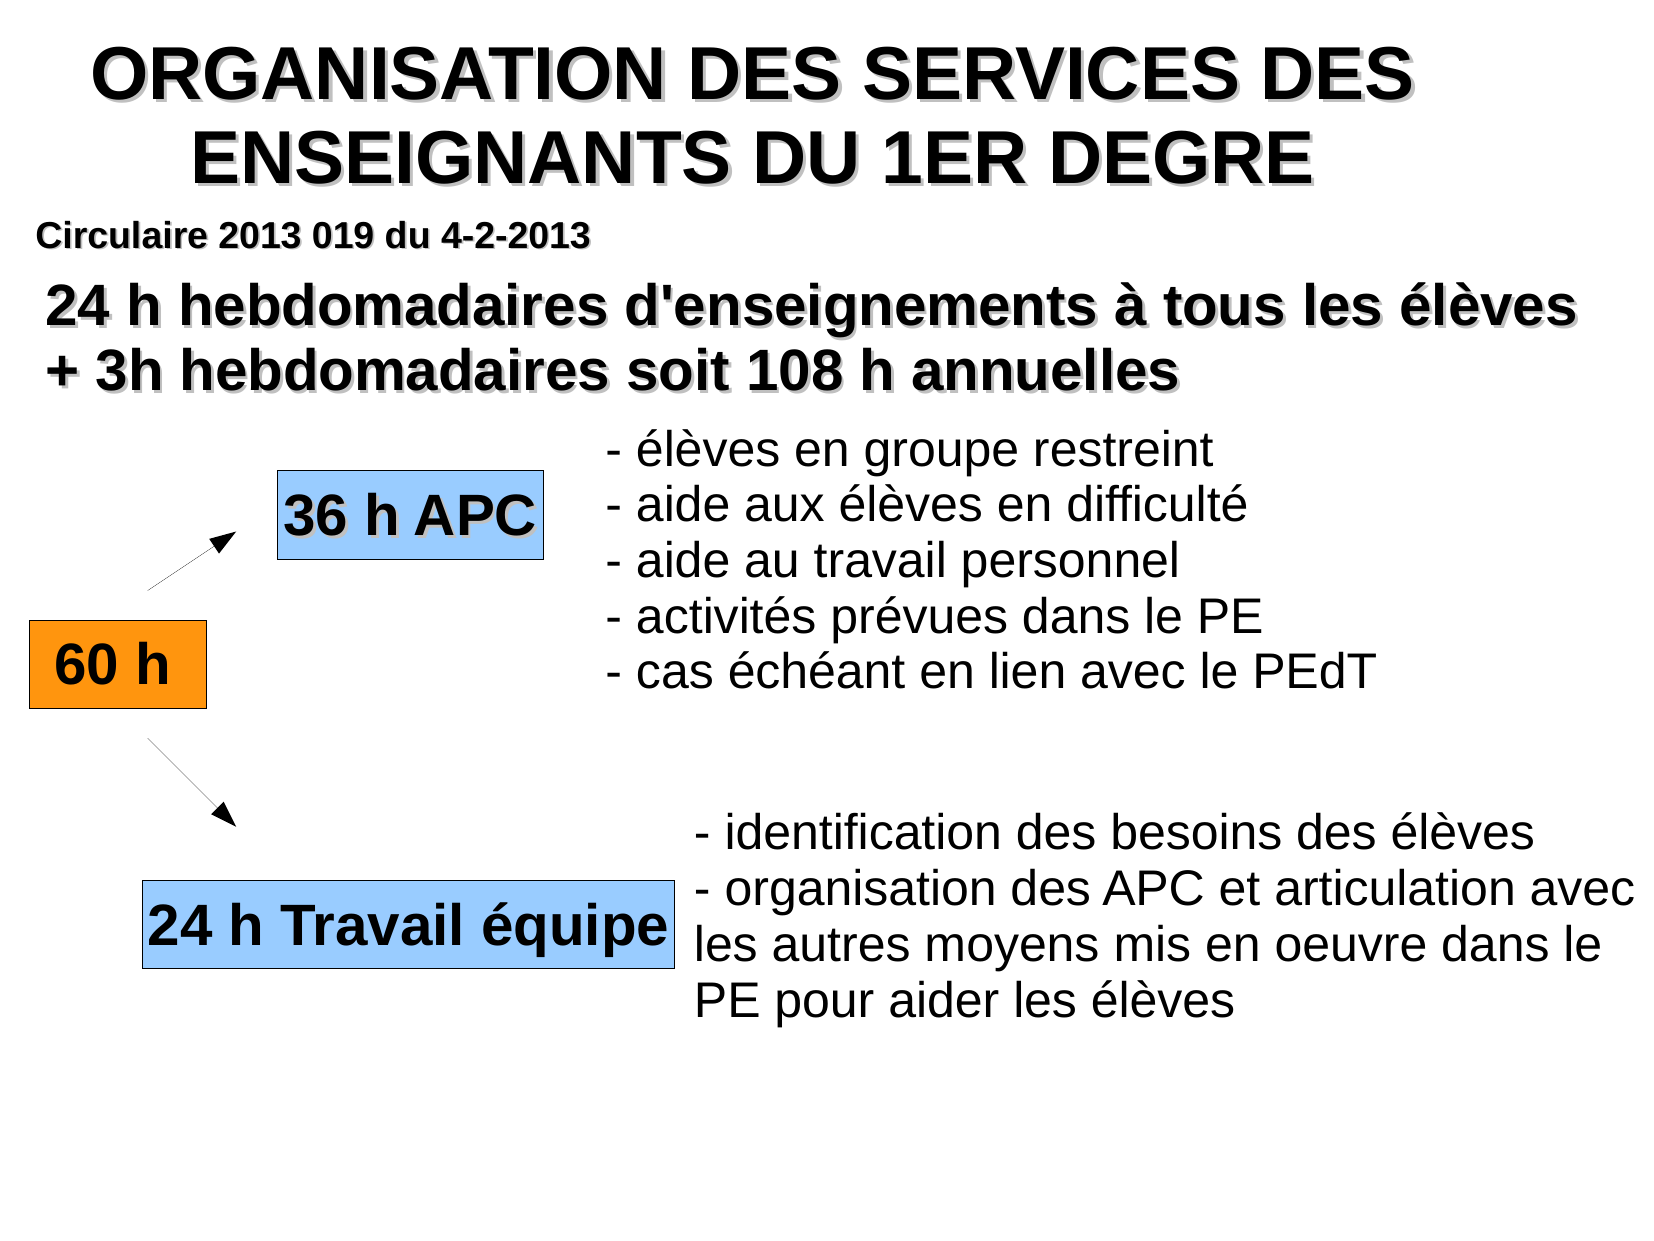

ORGANISATION DES SERVICES DES ENSEIGNANTS DU 1ER DEGRE
Circulaire 2013 019 du 4-2-2013
24 h hebdomadaires d'enseignements à tous les élèves
+ 3h hebdomadaires soit 108 h annuelles
- élèves en groupe restreint
- aide aux élèves en difficulté
- aide au travail personnel
- activités prévues dans le PE
- cas échéant en lien avec le PEdT
36 h APC
60 h
- identification des besoins des élèves
- organisation des APC et articulation avec les autres moyens mis en oeuvre dans le PE pour aider les élèves
24 h Travail équipe